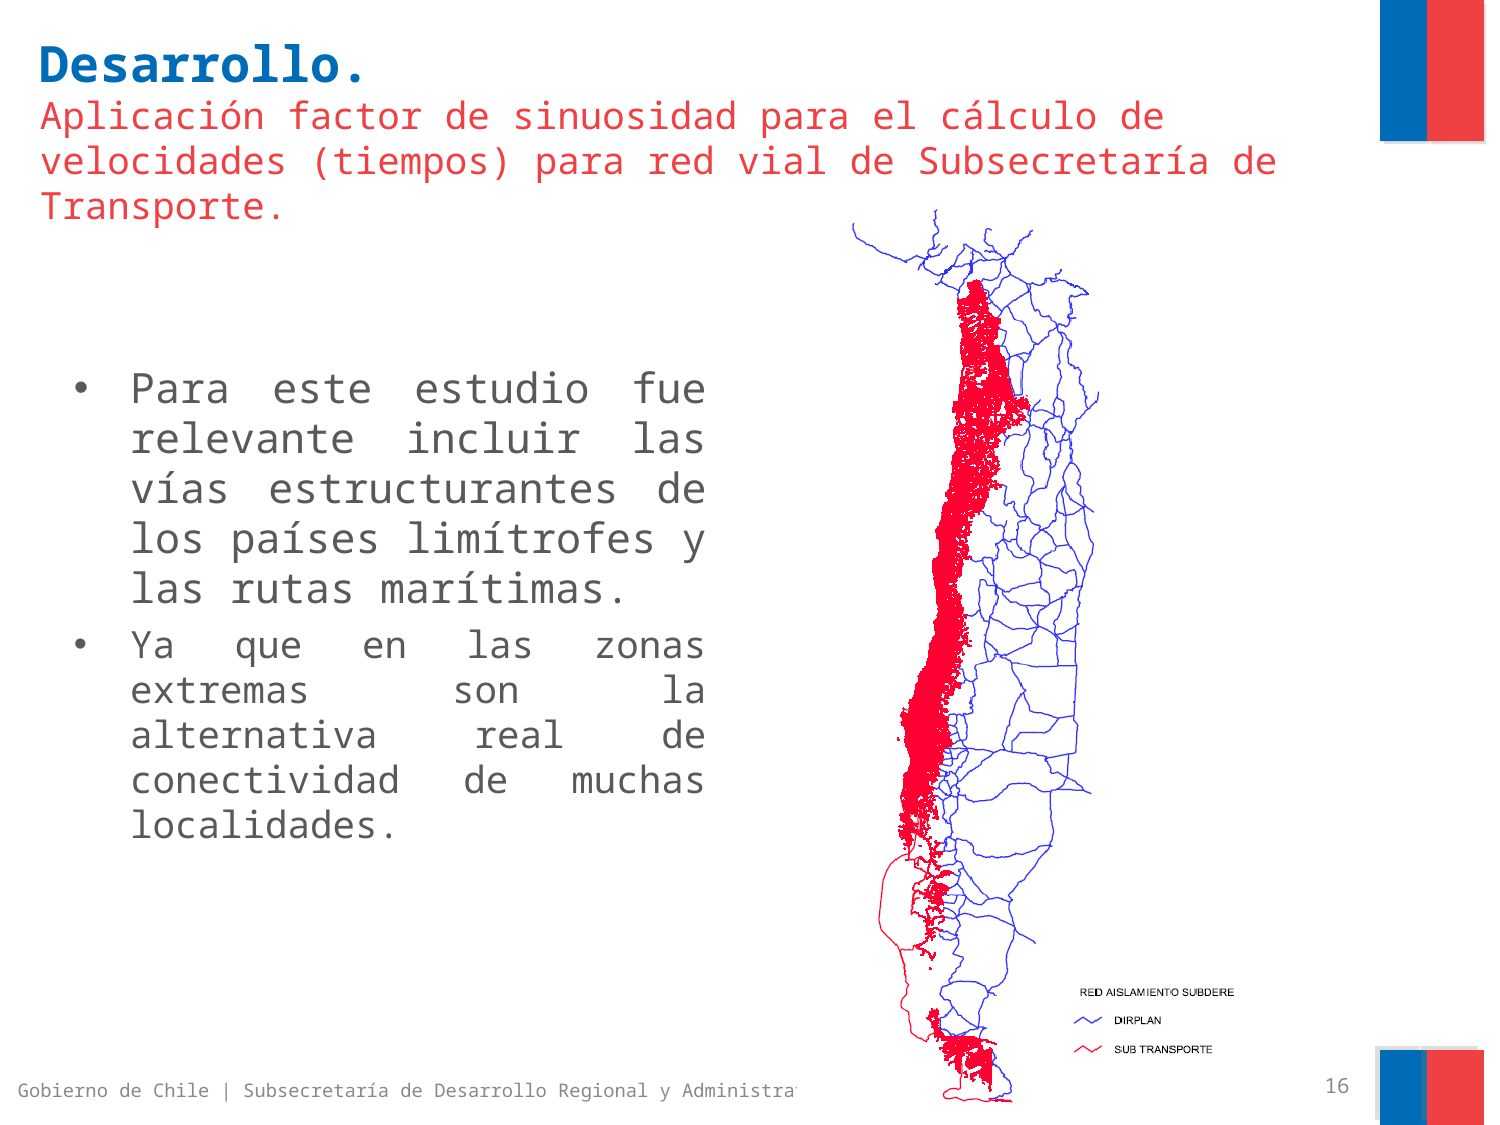

# Desarrollo. Aplicación factor de sinuosidad para el cálculo de velocidades (tiempos) para red vial de Subsecretaría de Transporte.
Para este estudio fue relevante incluir las vías estructurantes de los países limítrofes y las rutas marítimas.
Ya que en las zonas extremas son la alternativa real de conectividad de muchas localidades.
Gobierno de Chile | Subsecretaría de Desarrollo Regional y Administrativo